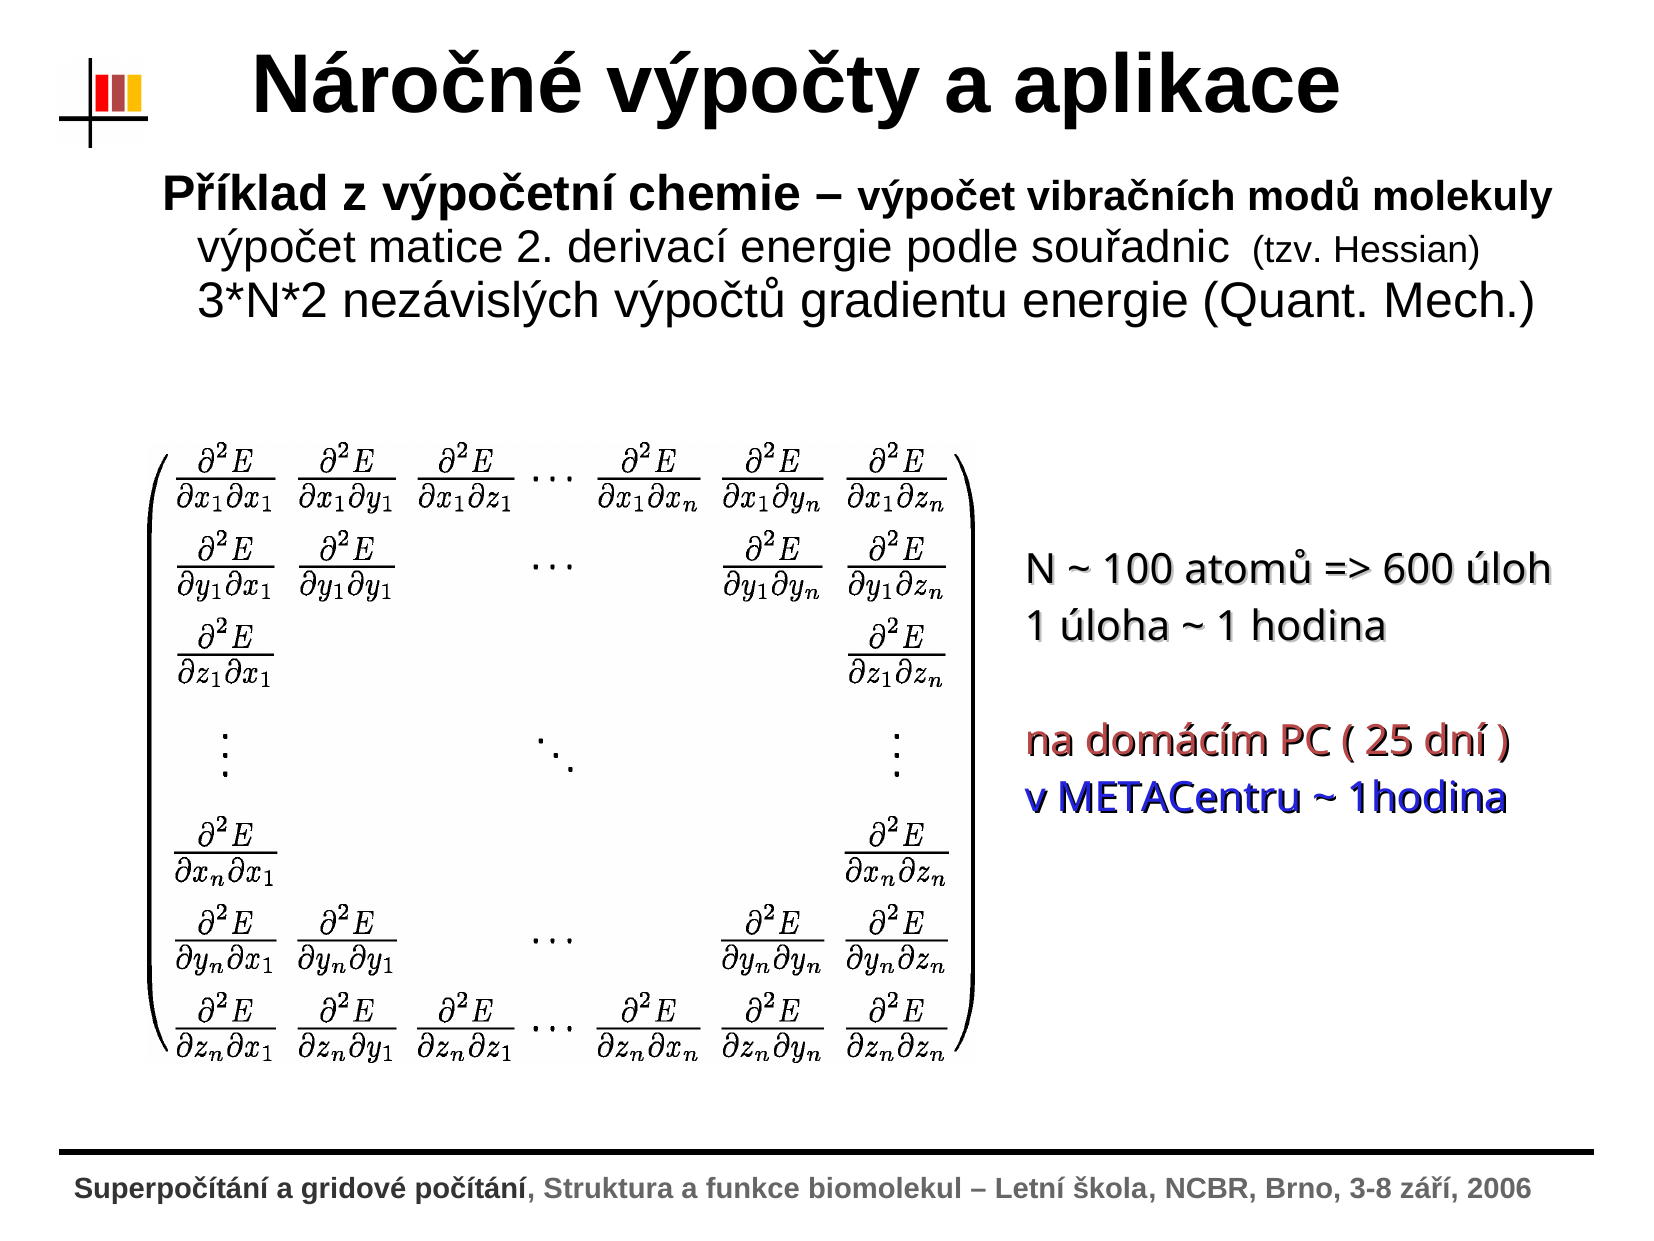

Náročné výpočty a aplikace
Příklad z výpočetní chemie – výpočet vibračních modů molekuly
výpočet matice 2. derivací energie podle souřadnic (tzv. Hessian)
3*N*2 nezávislých výpočtů gradientu energie (Quant. Mech.)
N ~ 100 atomů => 600 úloh
1 úloha ~ 1 hodina
na domácím PC ( 25 dní )
v METACentru ~ 1hodina
Superpočítání a gridové počítání, Struktura a funkce biomolekul – Letní škola, NCBR, Brno, 3-8 září, 2006